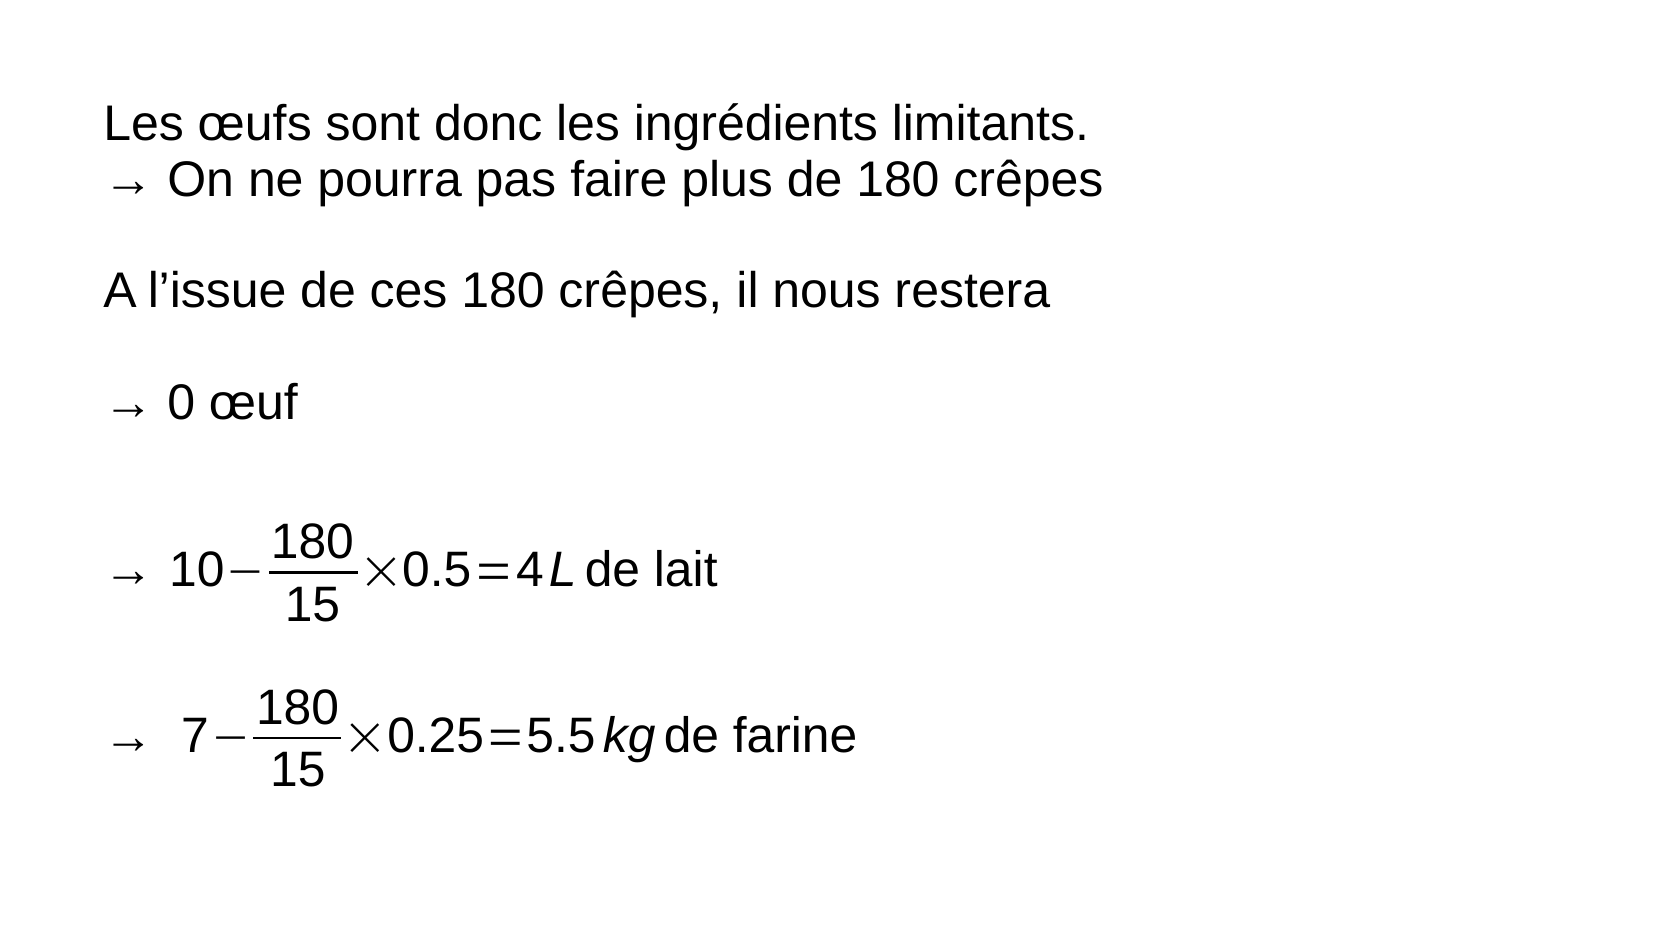

Les œufs sont donc les ingrédients limitants.
→ On ne pourra pas faire plus de 180 crêpes
A l’issue de ces 180 crêpes, il nous restera
→ 0 œuf
→
→